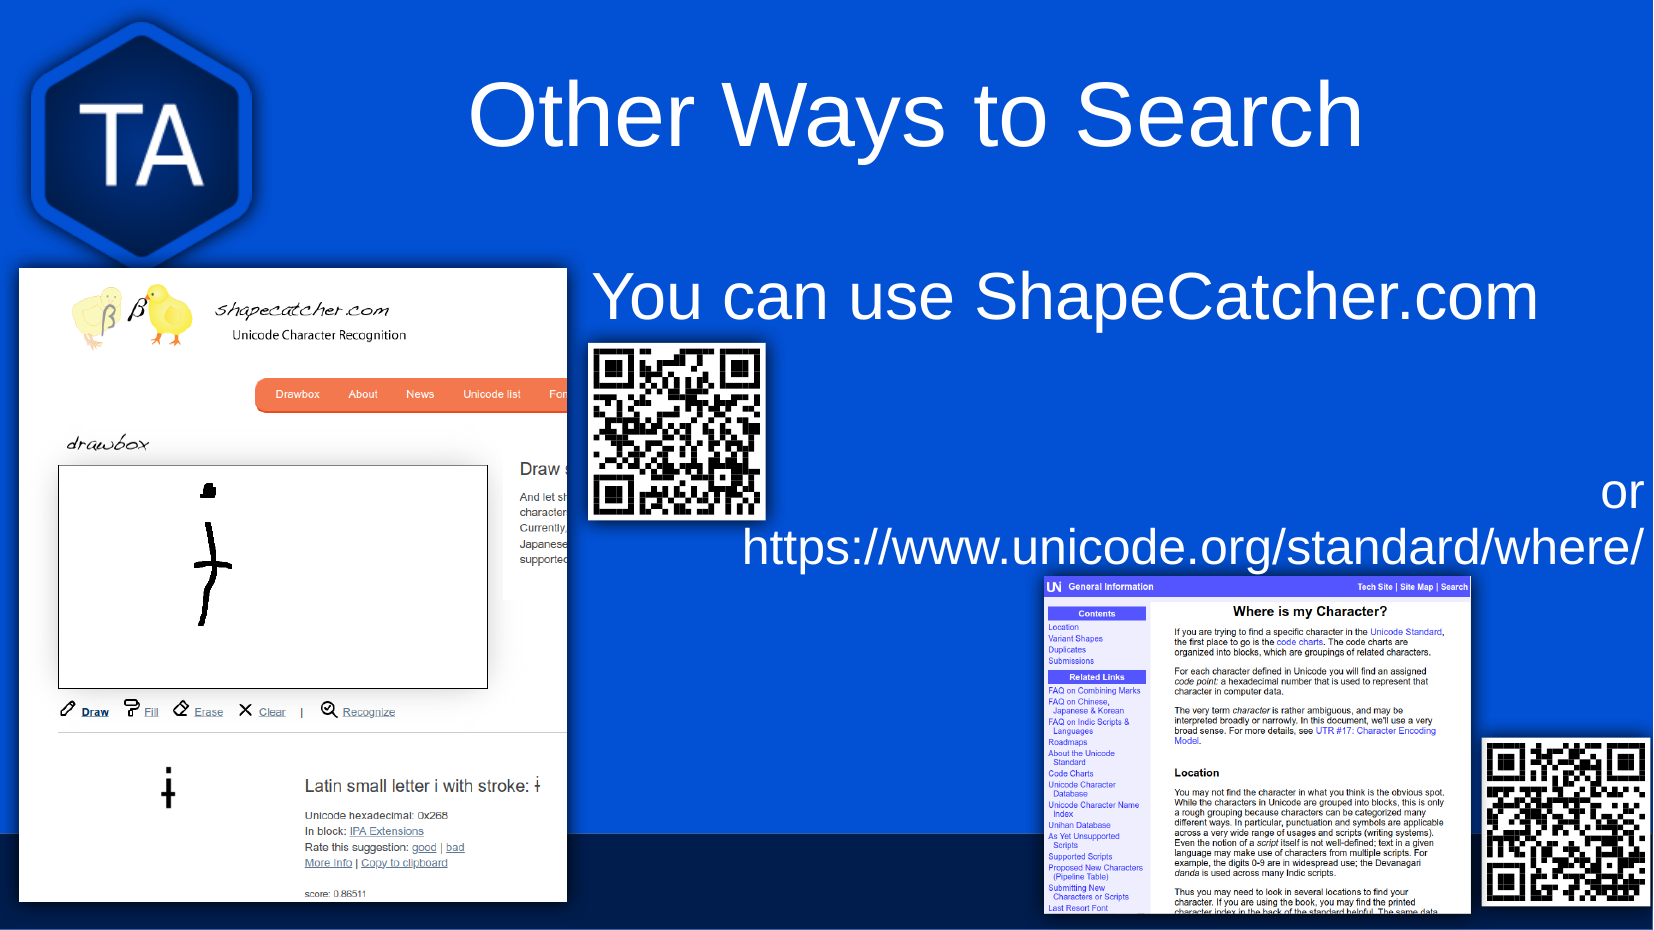

# Other Ways to Search
You can use ShapeCatcher.com
or https://www.unicode.org/standard/where/